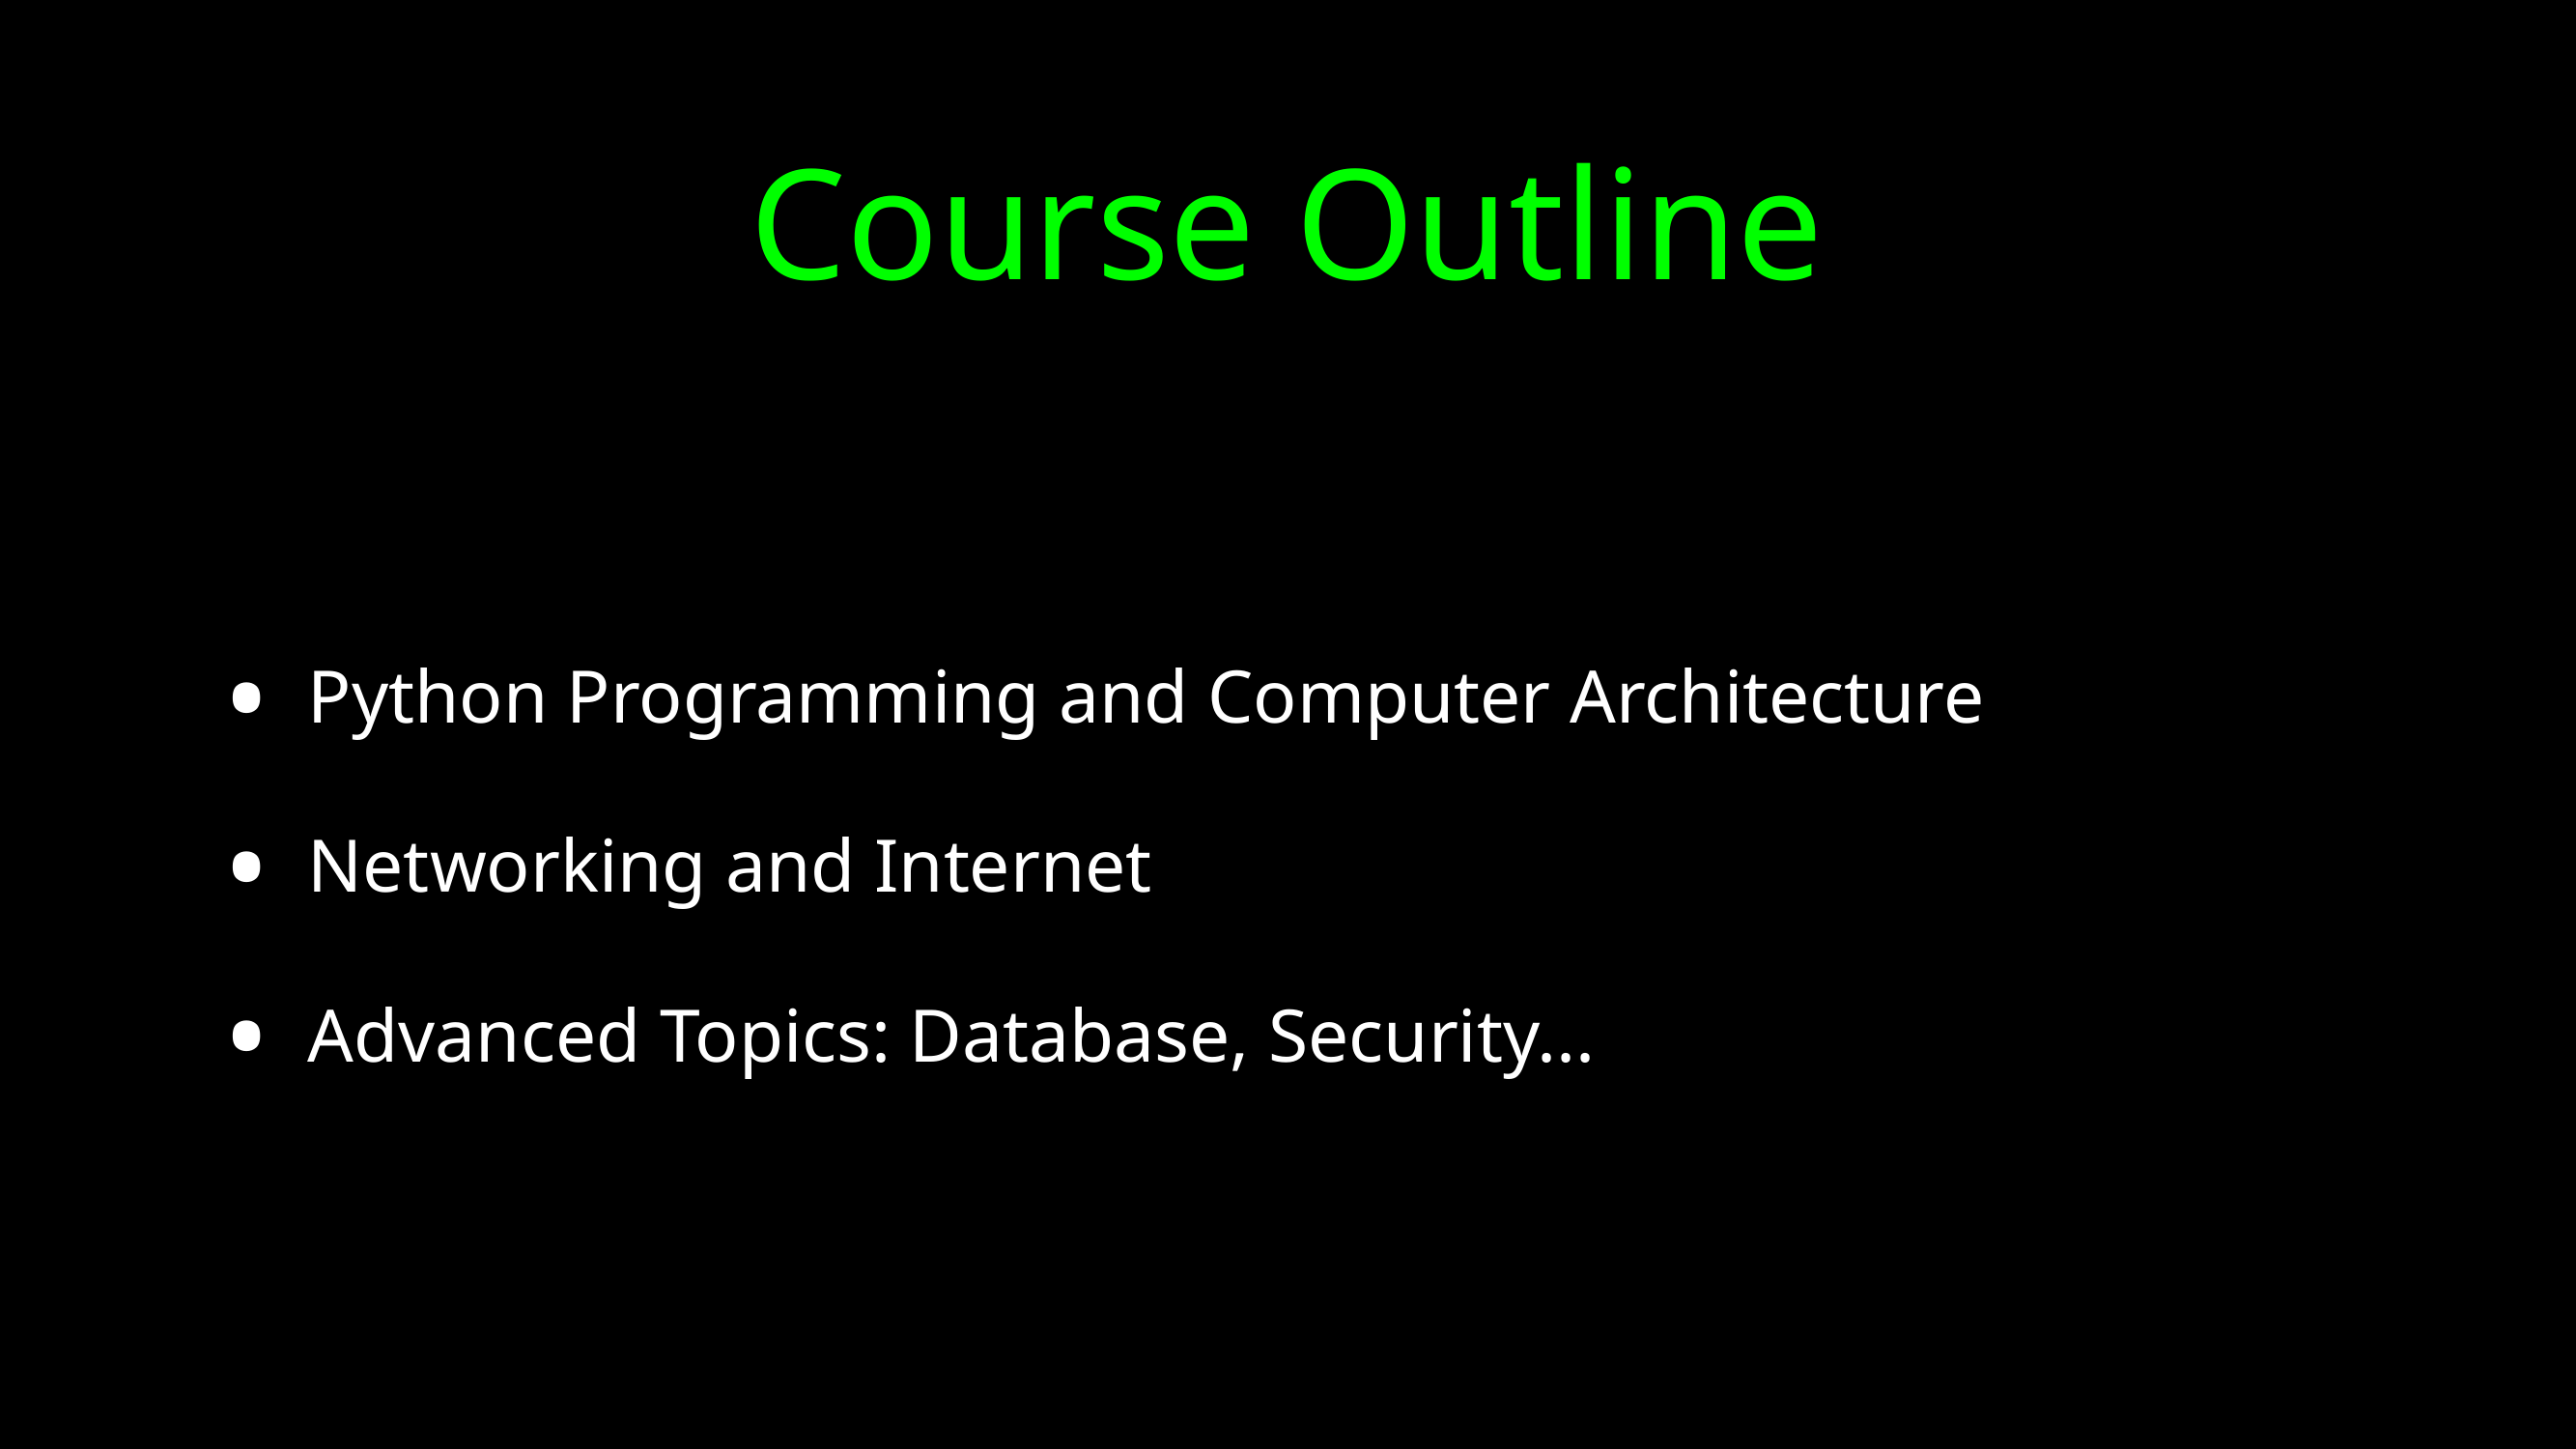

# Course Outline
Python Programming and Computer Architecture
Networking and Internet
Advanced Topics: Database, Security...